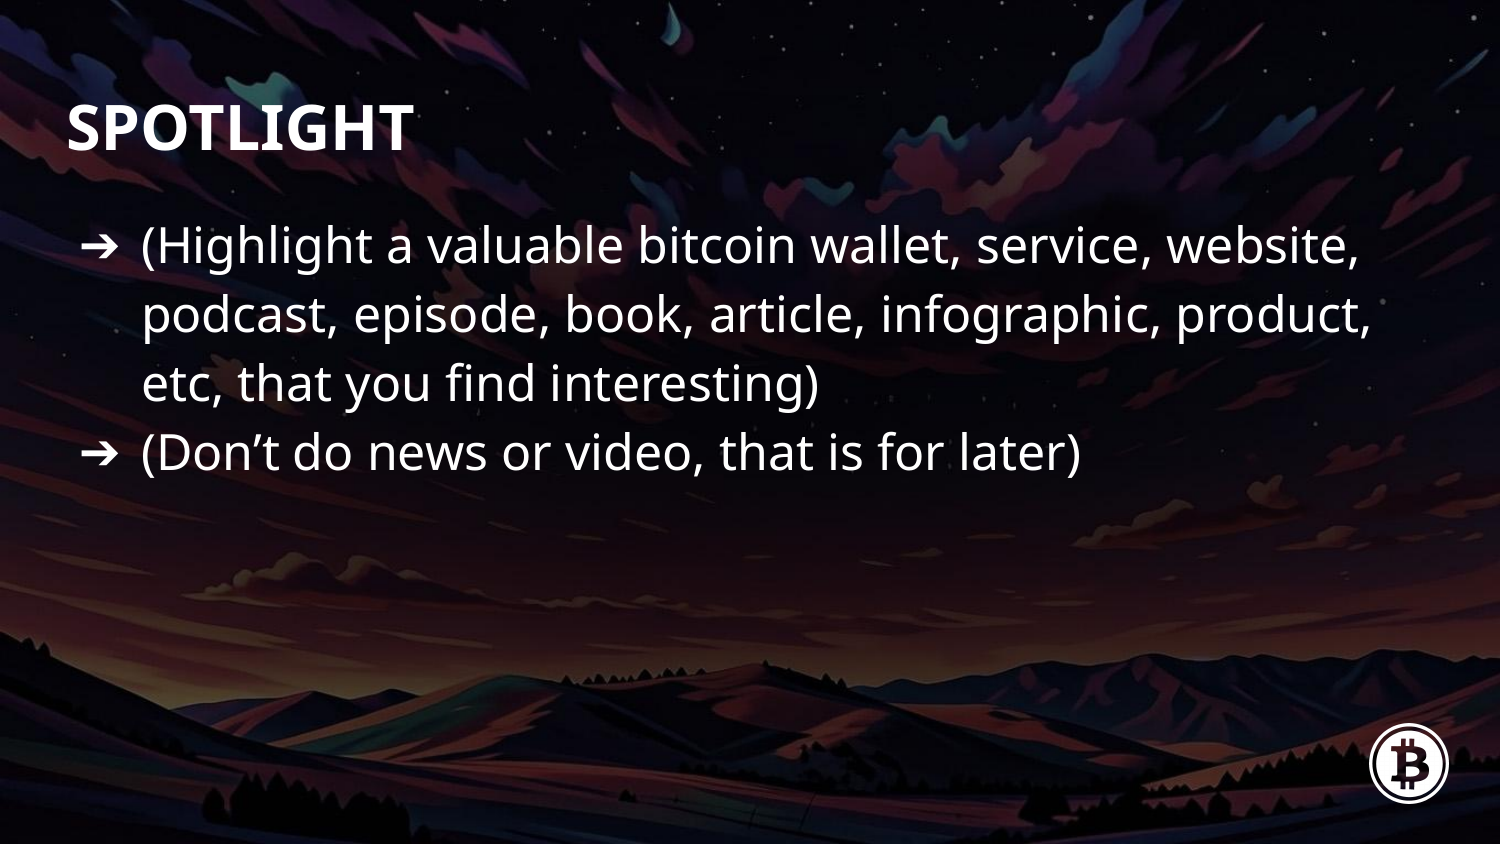

# SPOTLIGHT
(Highlight a valuable bitcoin wallet, service, website, podcast, episode, book, article, infographic, product, etc, that you find interesting)
(Don’t do news or video, that is for later)